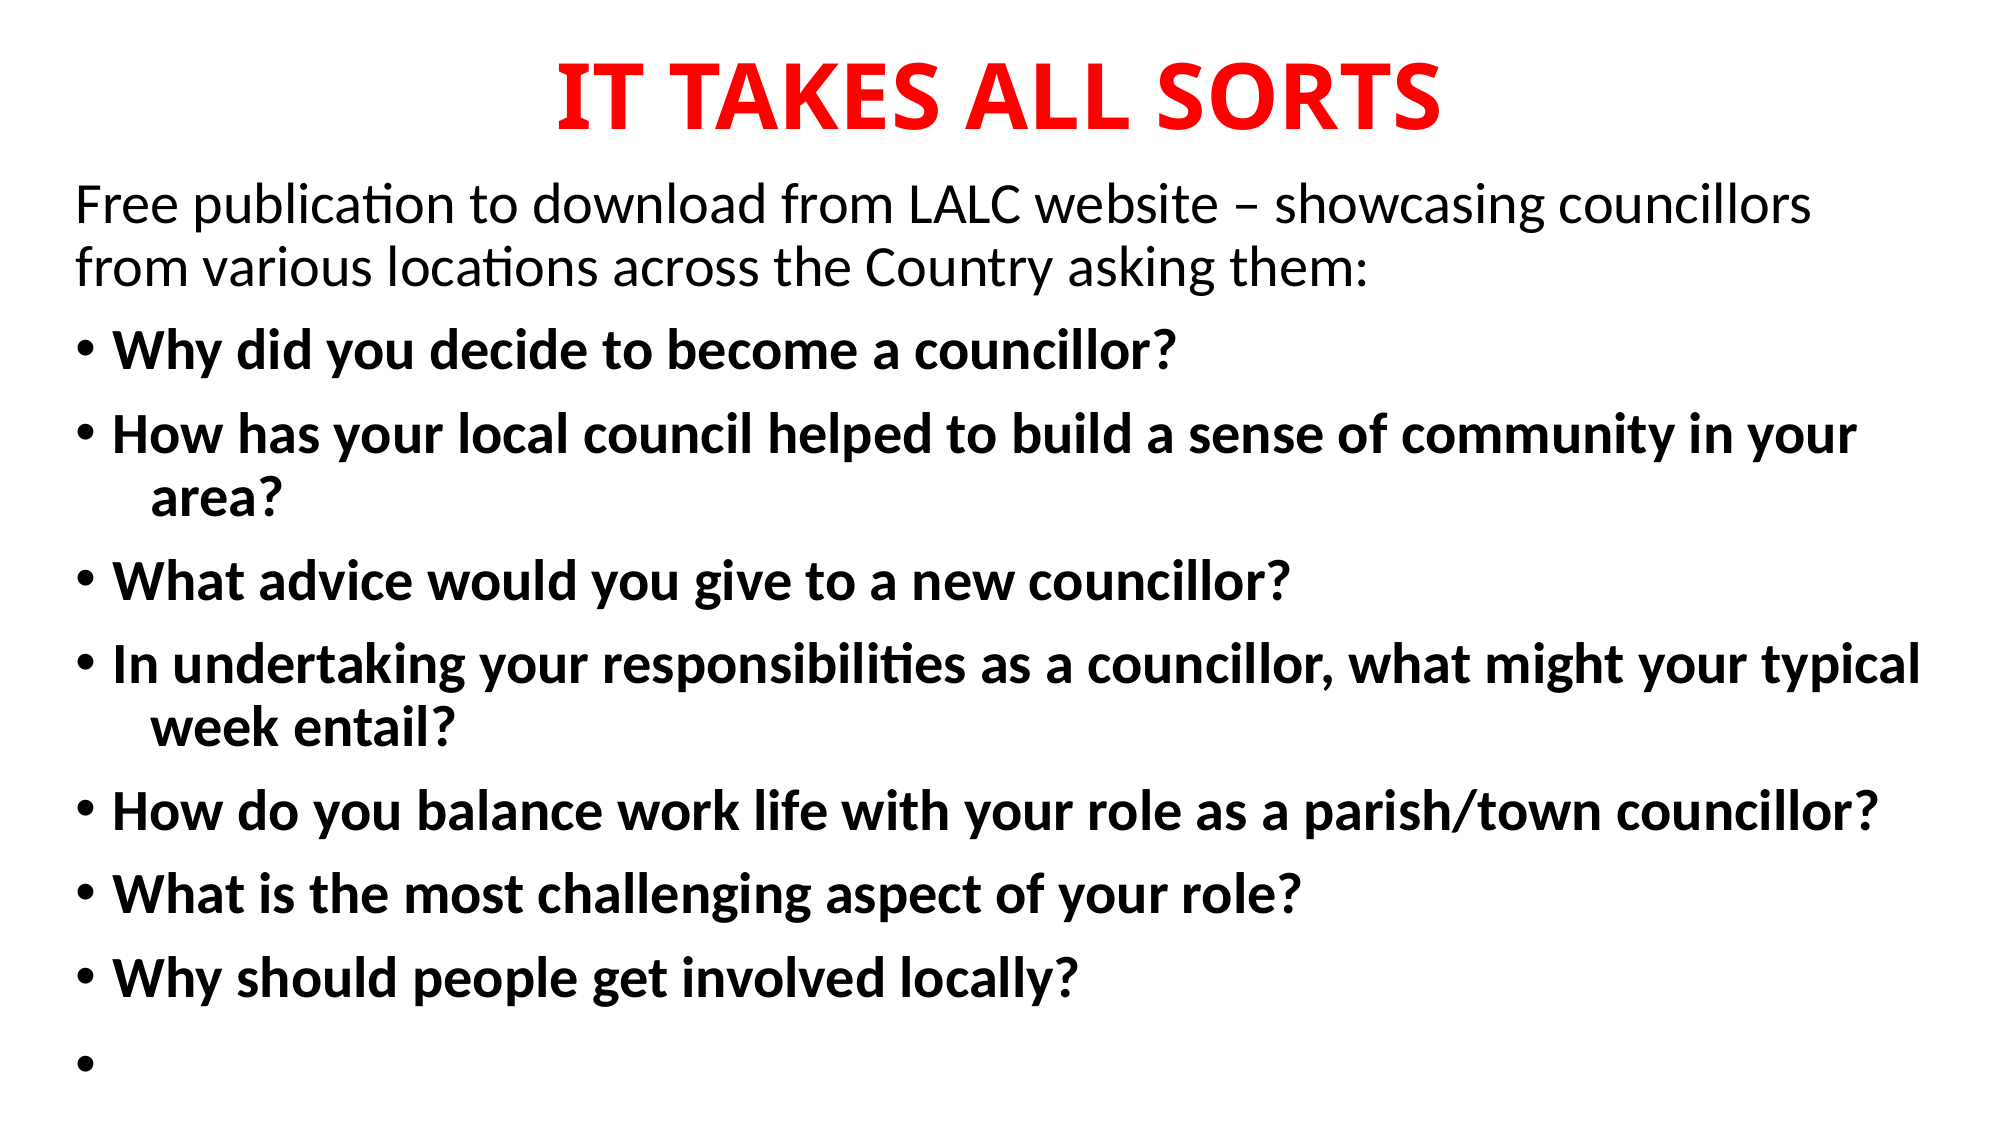

# IT TAKES ALL SORTS
Free publication to download from LALC website – showcasing councillors from various locations across the Country asking them:
Why did you decide to become a councillor?
How has your local council helped to build a sense of community in your area?
What advice would you give to a new councillor?
In undertaking your responsibilities as a councillor, what might your typical week entail?
How do you balance work life with your role as a parish/town councillor?
What is the most challenging aspect of your role?
Why should people get involved locally?